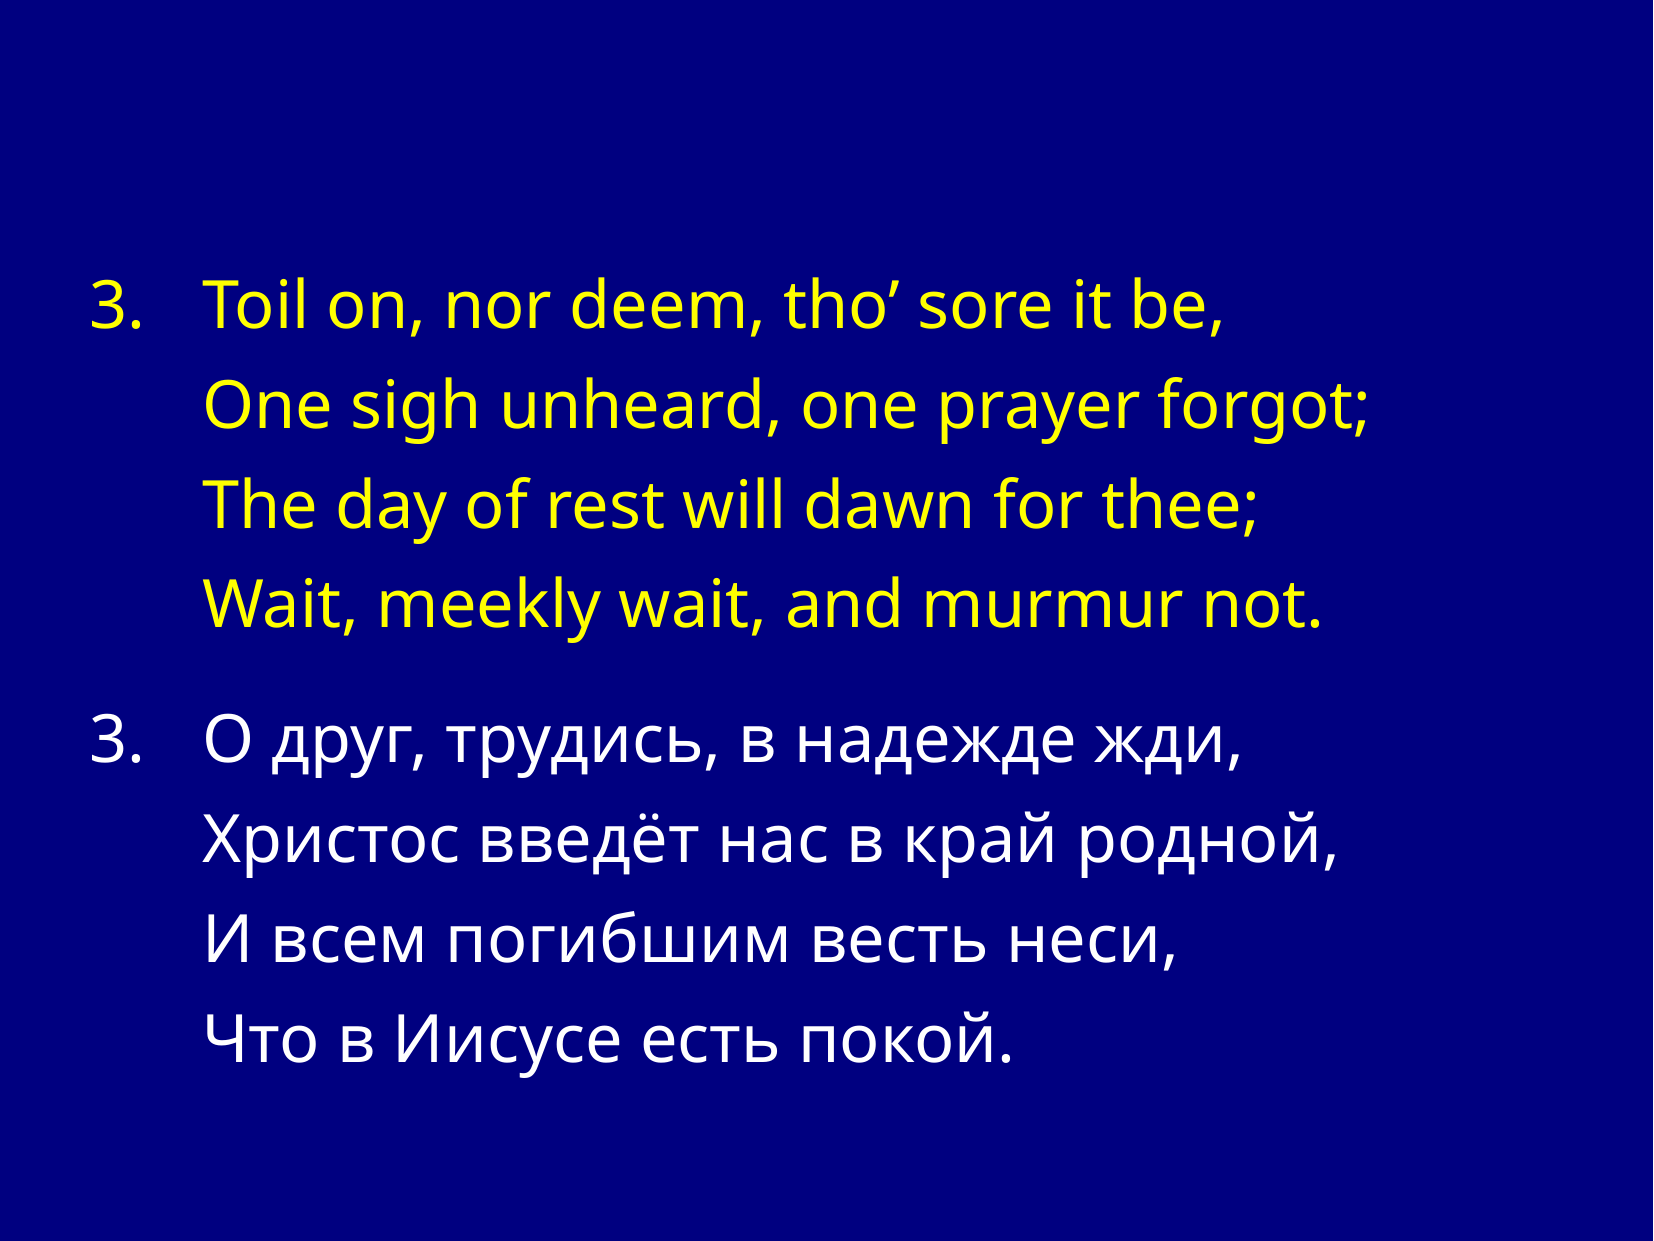

3.	Toil on, nor deem, tho’ sore it be,
	One sigh unheard, one prayer forgot;
	The day of rest will dawn for thee;
	Wait, meekly wait, and murmur not.
3.	О друг, трудись, в надежде жди,
	Христос введёт нас в край родной,
	И всем погибшим весть неси,
	Что в Иисусе есть покой.